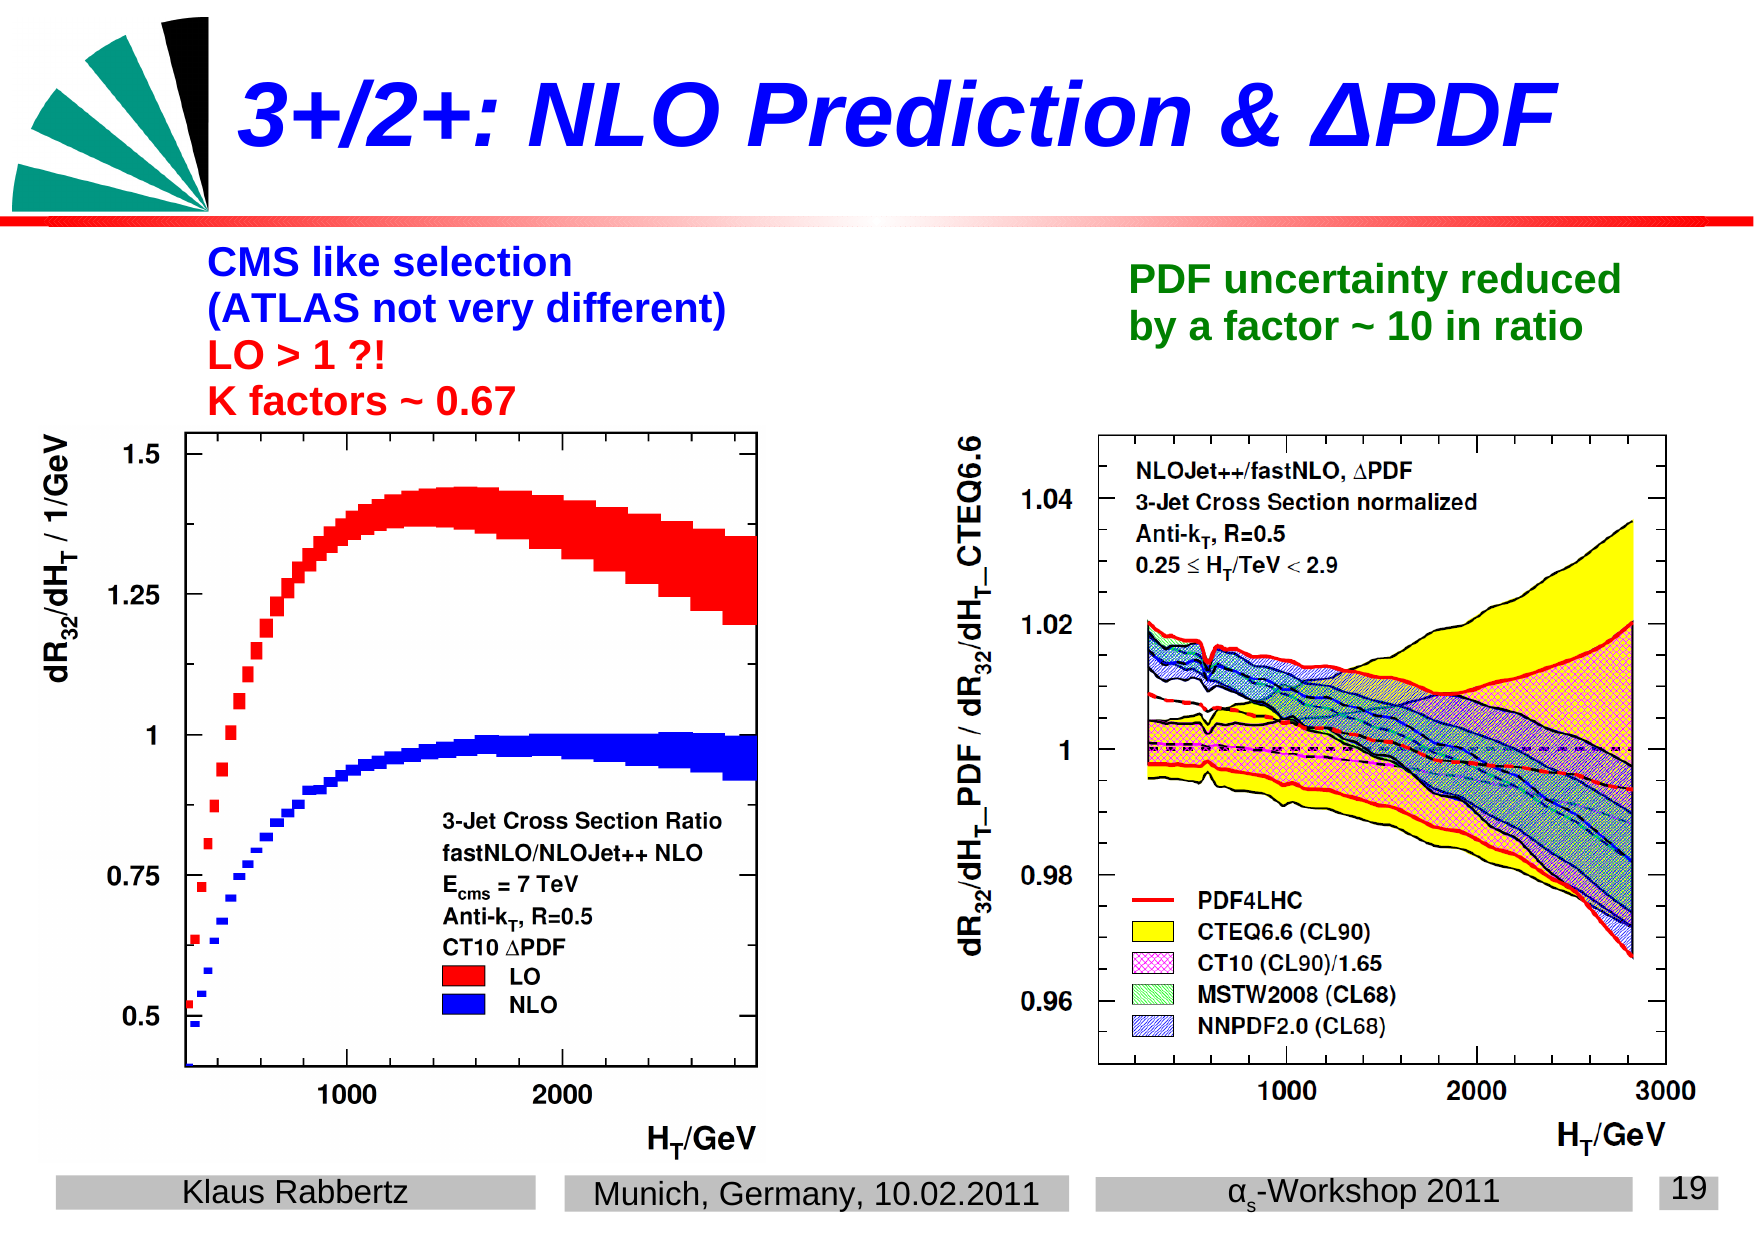

# 3+/2+: NLO Prediction & ΔPDF
CMS like selection
(ATLAS not very different)
LO > 1 ?!
K factors ~ 0.67
PDF uncertainty reduced
by a factor ~ 10 in ratio
Cross section ratios: Outer/inner rapidity, 3+jets/2+jets, jet R=0.7/jet R=0.5, ...
 new physics, ~ αs, QCD shower
Largest systematic uncertainties cancel: Lumi (completely), JES, JER (partially)
But also the αs sensitivity except for: